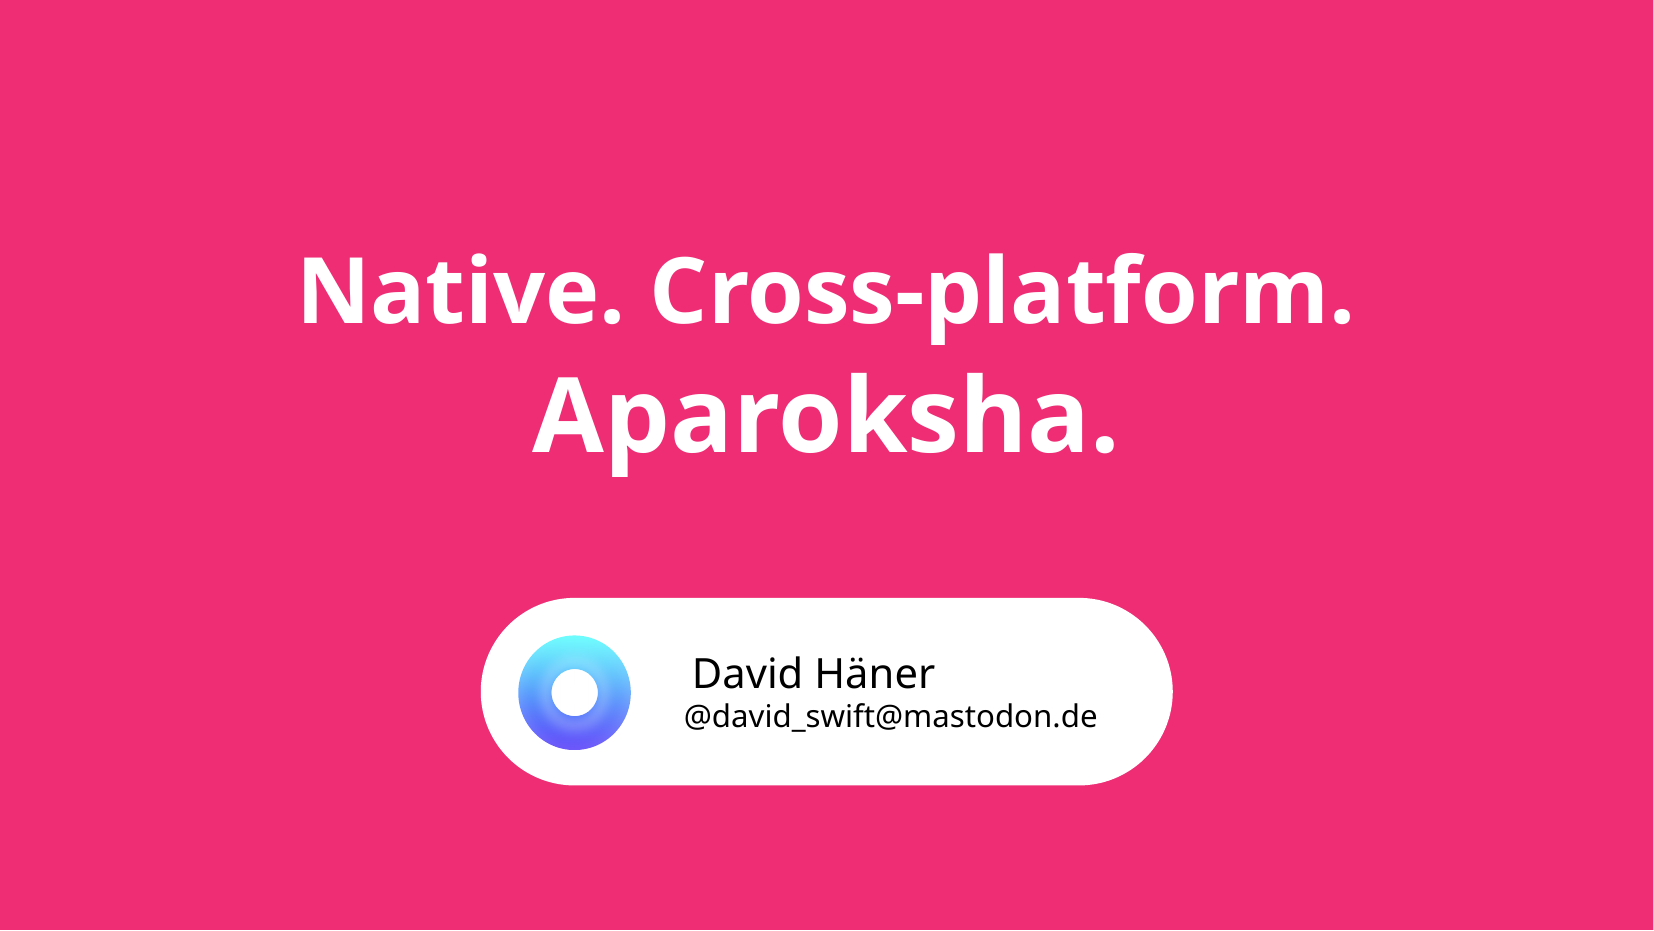

# Native. Cross-platform.
Aparoksha.
David Häner
@david_swift@mastodon.de